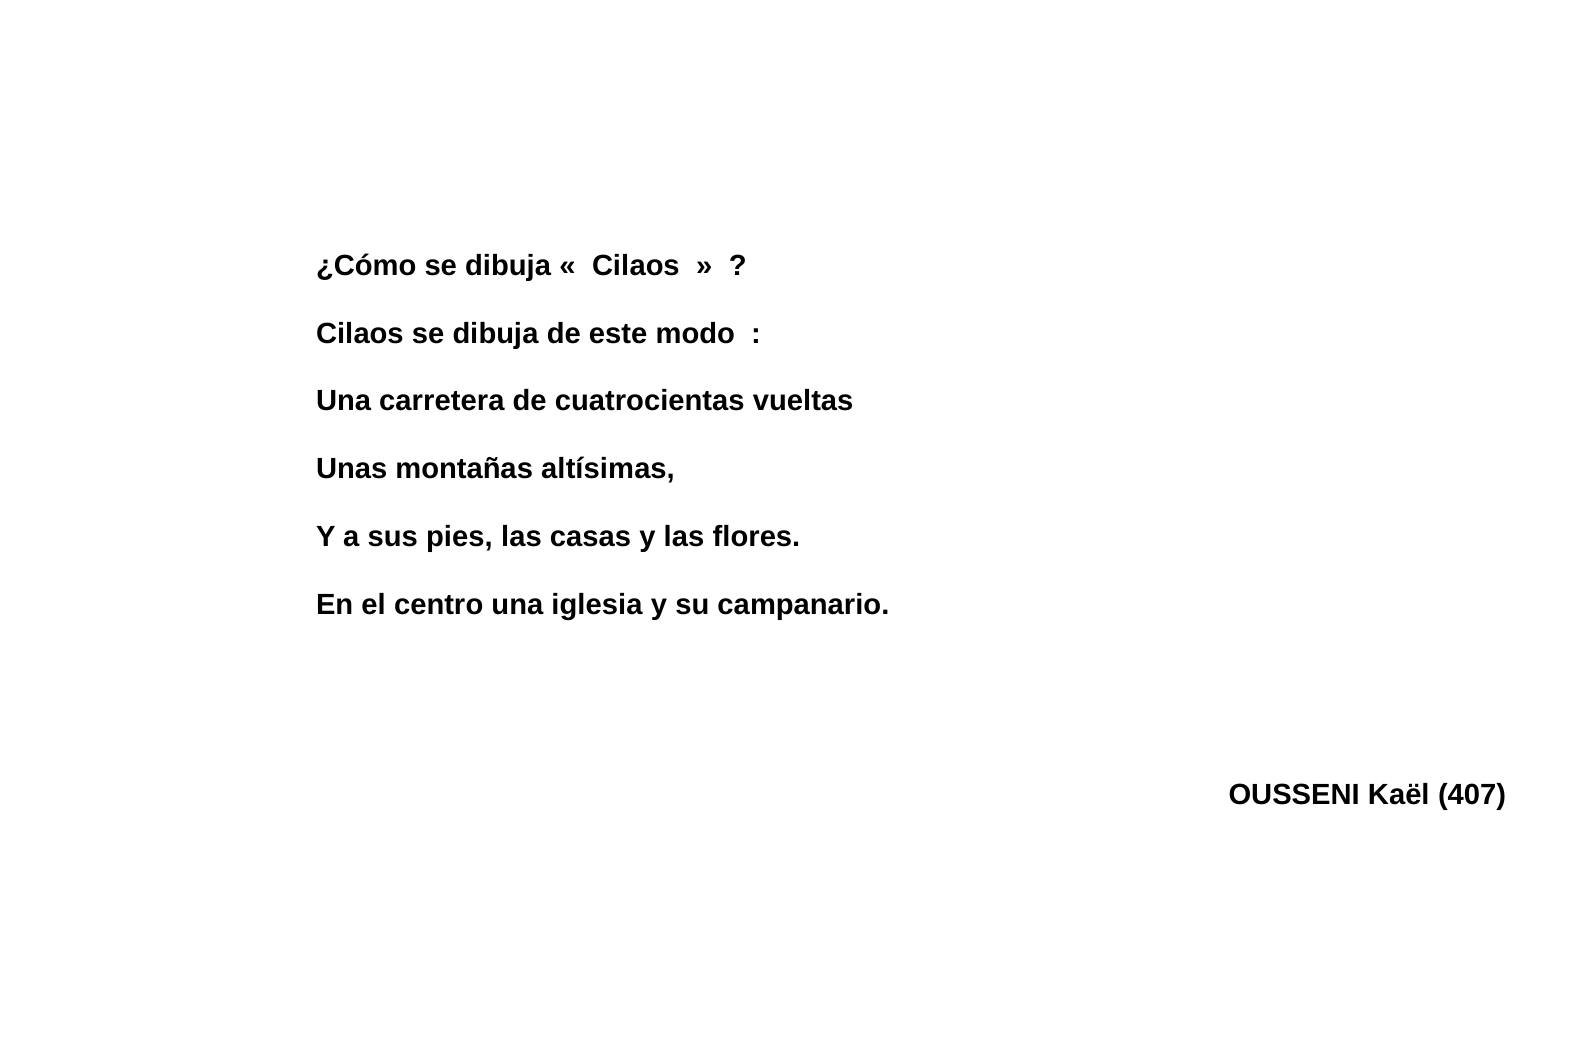

#
		¿Cómo se dibuja «  Cilaos  »  ?
		Cilaos se dibuja de este modo  :
		Una carretera de cuatrocientas vueltas
		Unas montañas altísimas,
		Y a sus pies, las casas y las flores.
		En el centro una iglesia y su campanario.
OUSSENI Kaël (407)